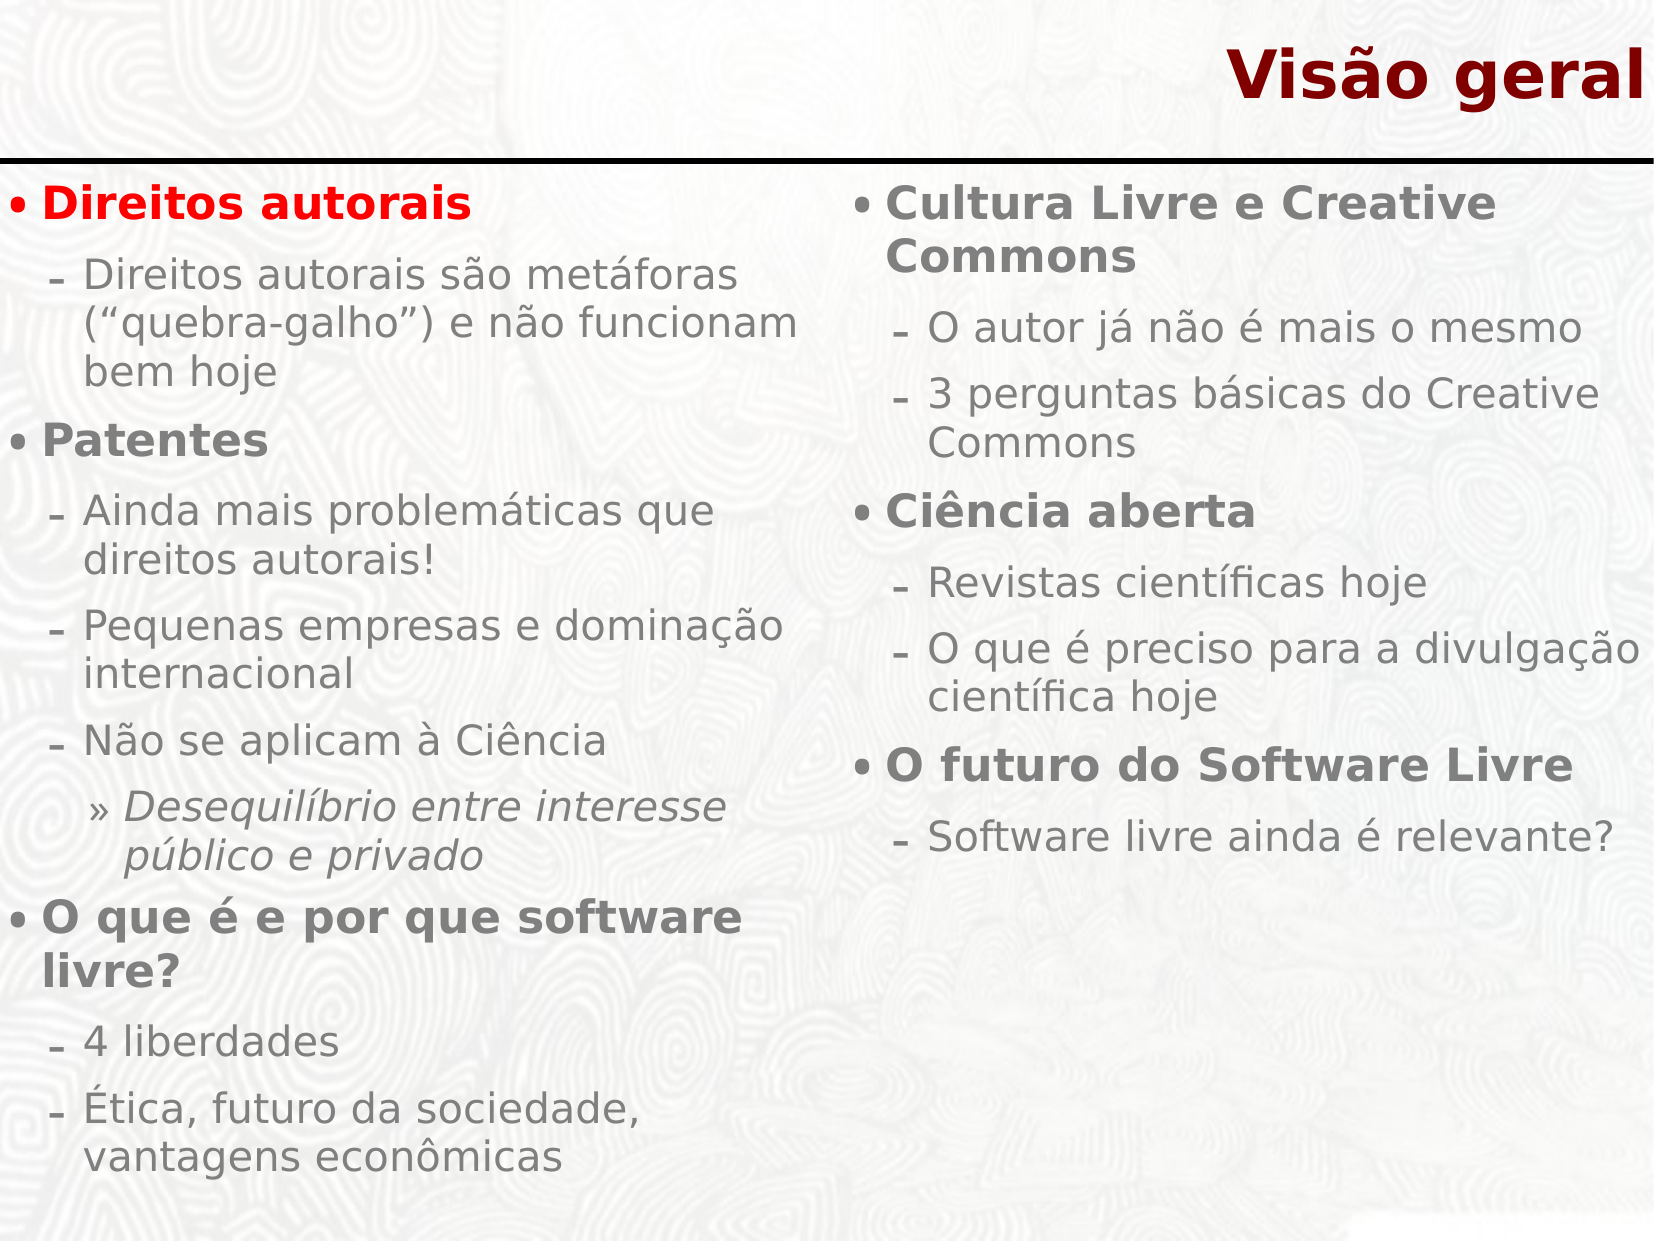

# Visão geral
Direitos autorais
Direitos autorais são metáforas (“quebra-galho”) e não funcionam bem hoje
Patentes
Ainda mais problemáticas que direitos autorais!
Pequenas empresas e dominação internacional
Não se aplicam à Ciência
Desequilíbrio entre interesse público e privado
O que é e por que software livre?
4 liberdades
Ética, futuro da sociedade, vantagens econômicas
Cultura Livre e Creative Commons
O autor já não é mais o mesmo
3 perguntas básicas do Creative Commons
Ciência aberta
Revistas científicas hoje
O que é preciso para a divulgação científica hoje
O futuro do Software Livre
Software livre ainda é relevante?